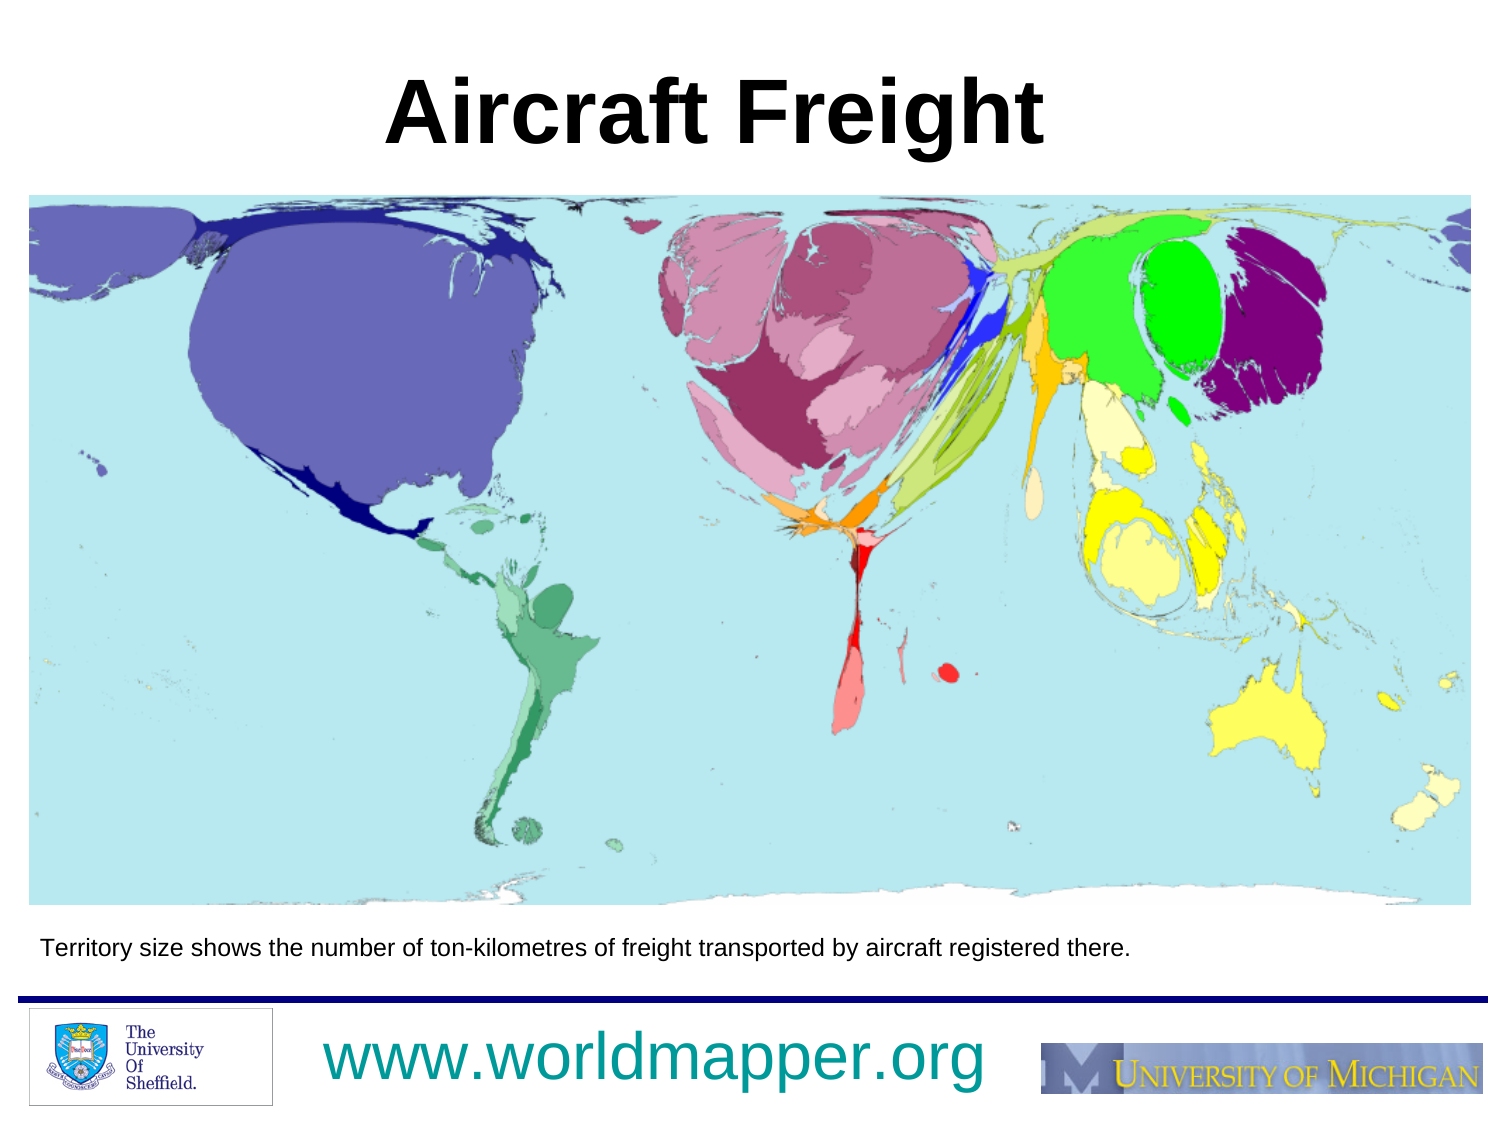

# Aircraft Freight
Territory size shows the number of ton-kilometres of freight transported by aircraft registered there.